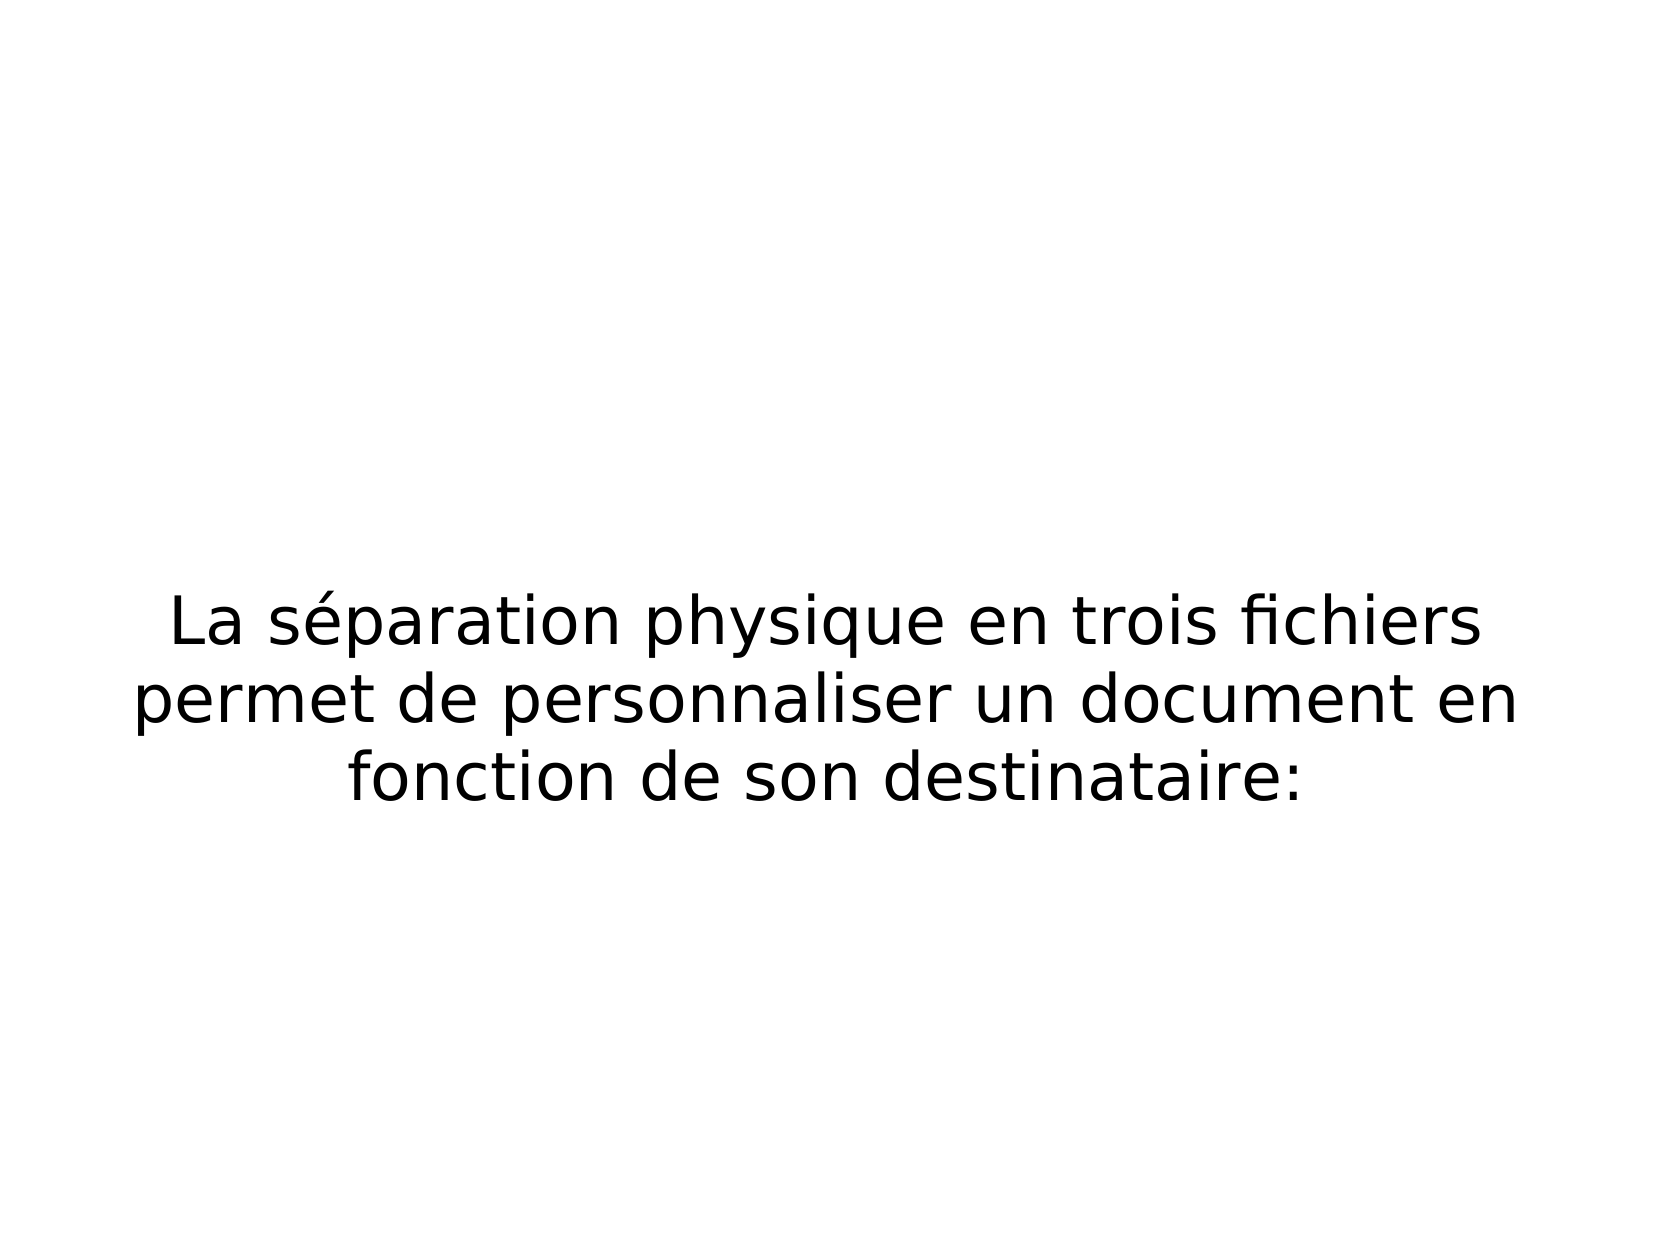

#
La séparation physique en trois fichiers permet de personnaliser un document en fonction de son destinataire: